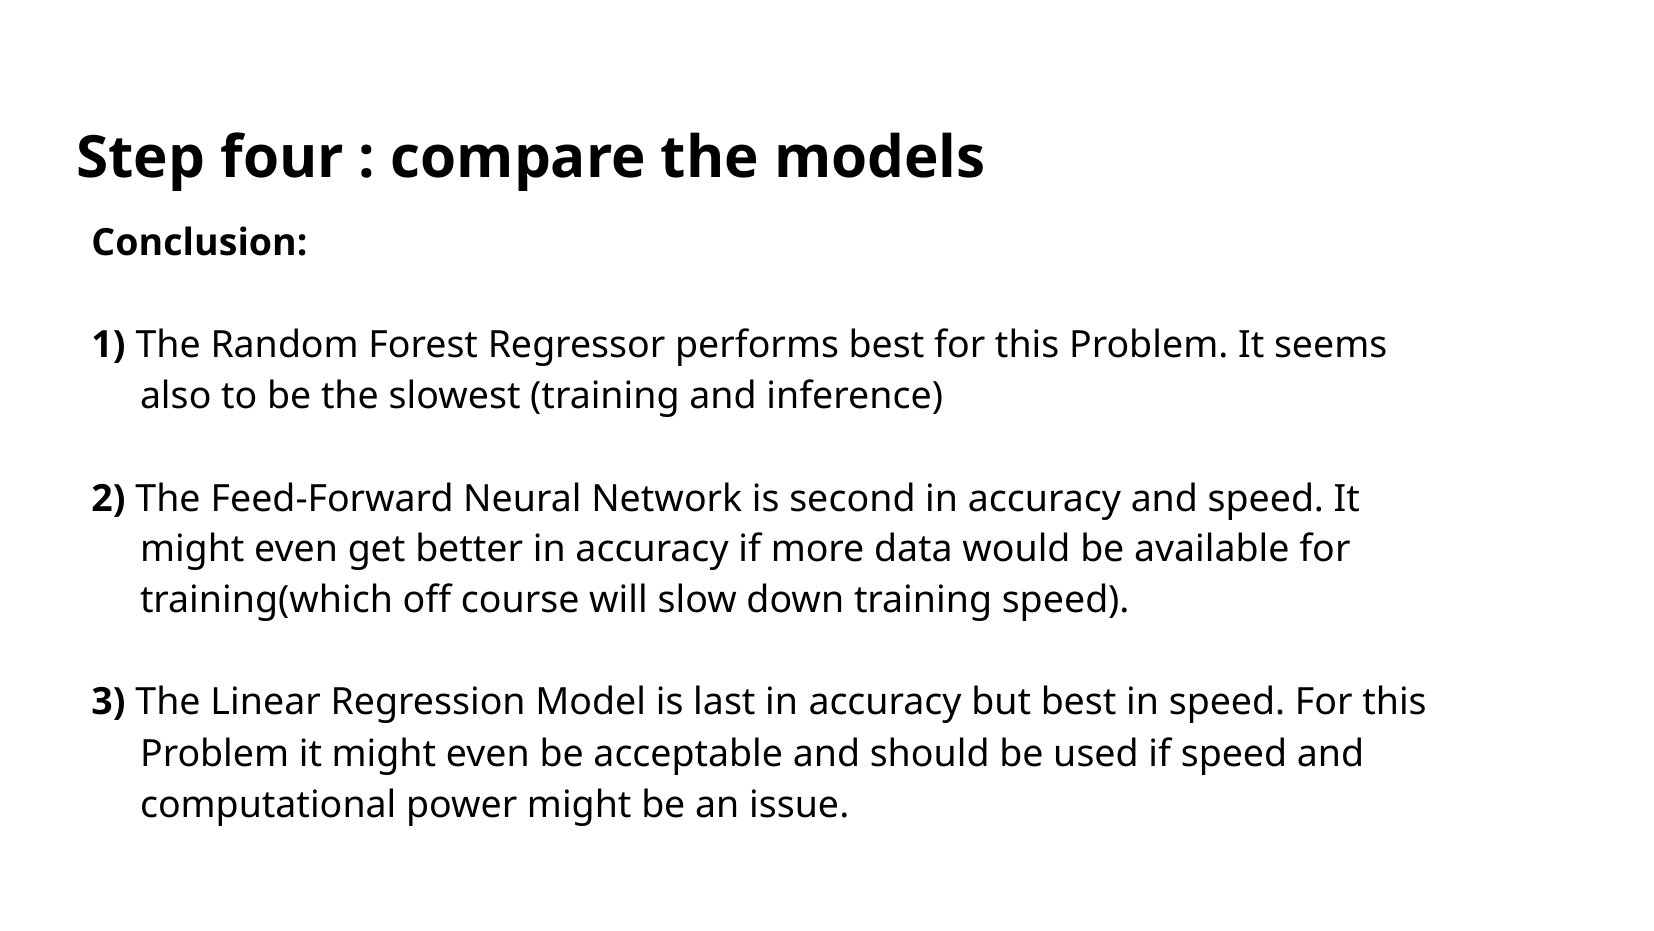

# Step four : compare the models
Conclusion:
1) The Random Forest Regressor performs best for this Problem. It seems
 also to be the slowest (training and inference)
2) The Feed-Forward Neural Network is second in accuracy and speed. It
 might even get better in accuracy if more data would be available for
 training(which off course will slow down training speed).
3) The Linear Regression Model is last in accuracy but best in speed. For this
 Problem it might even be acceptable and should be used if speed and
 computational power might be an issue.